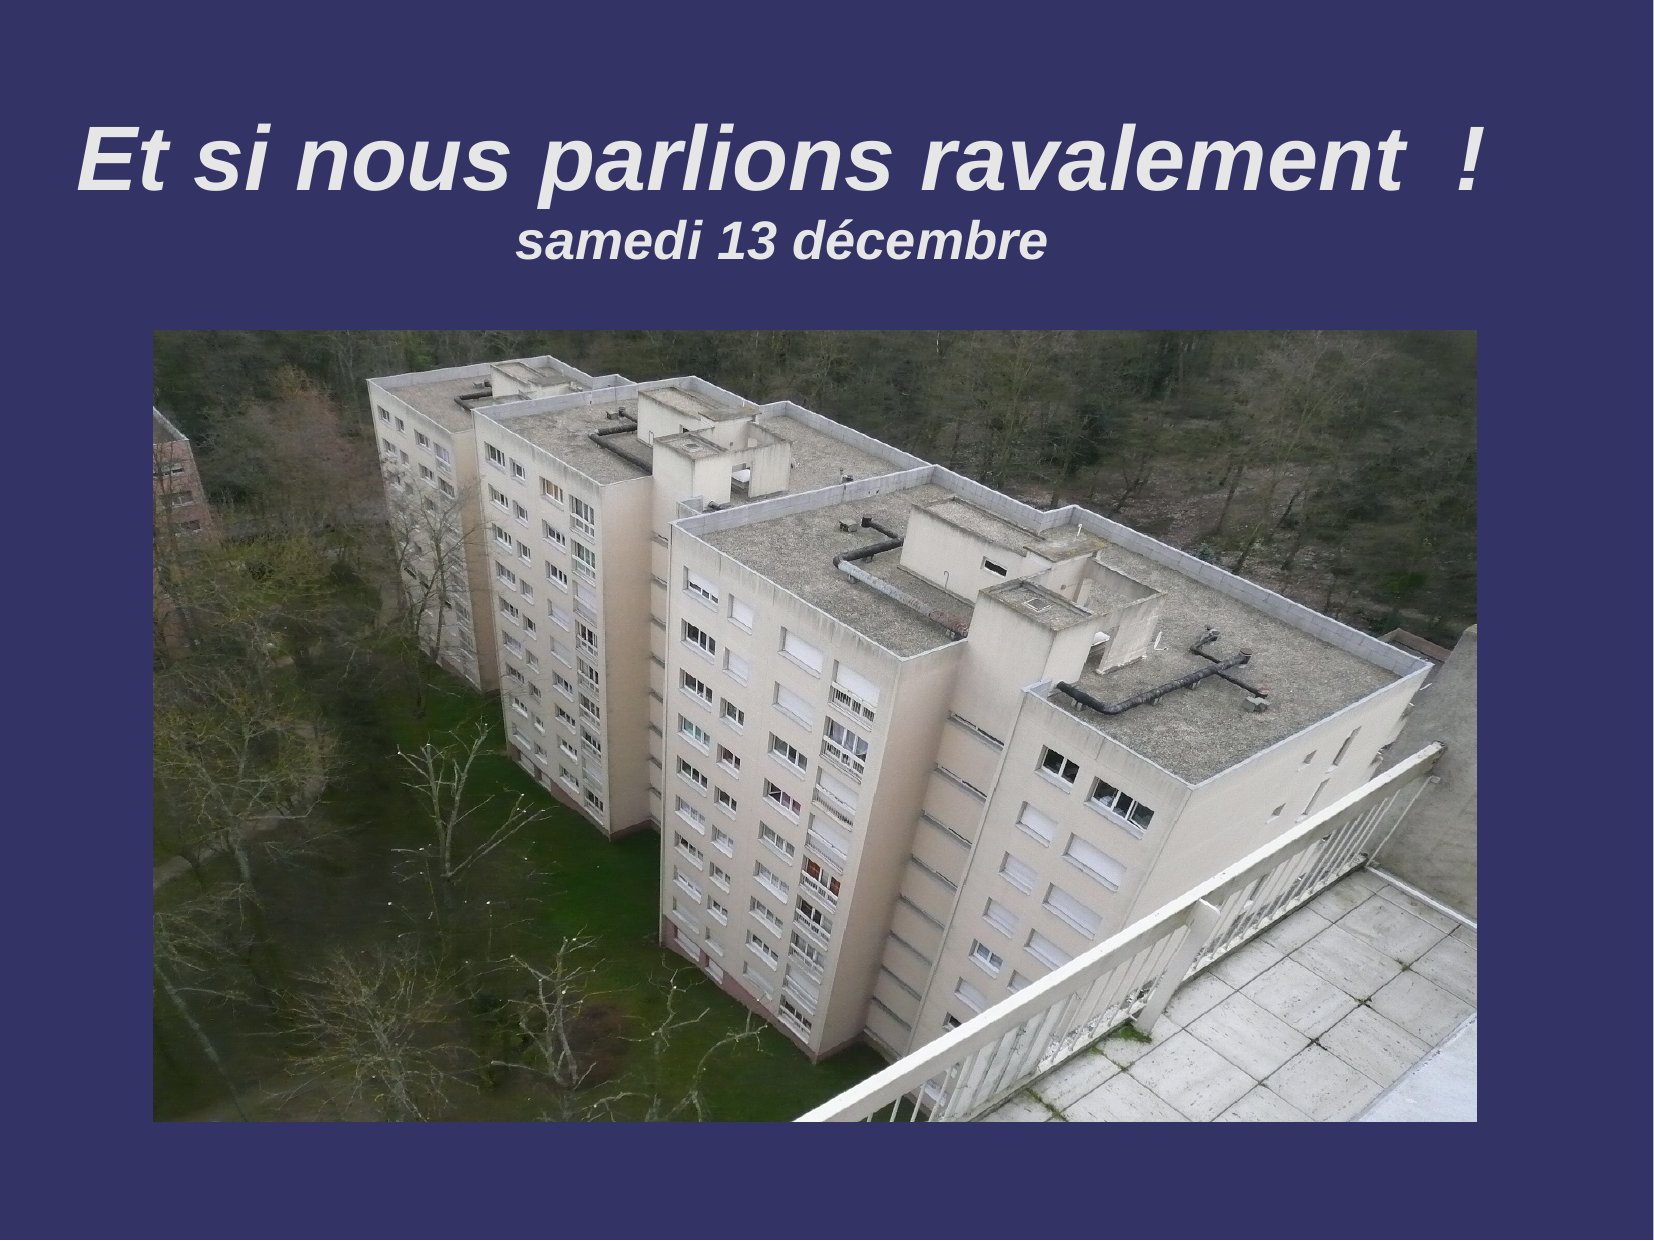

# Et si nous parlions ravalement  ! samedi 13 décembre